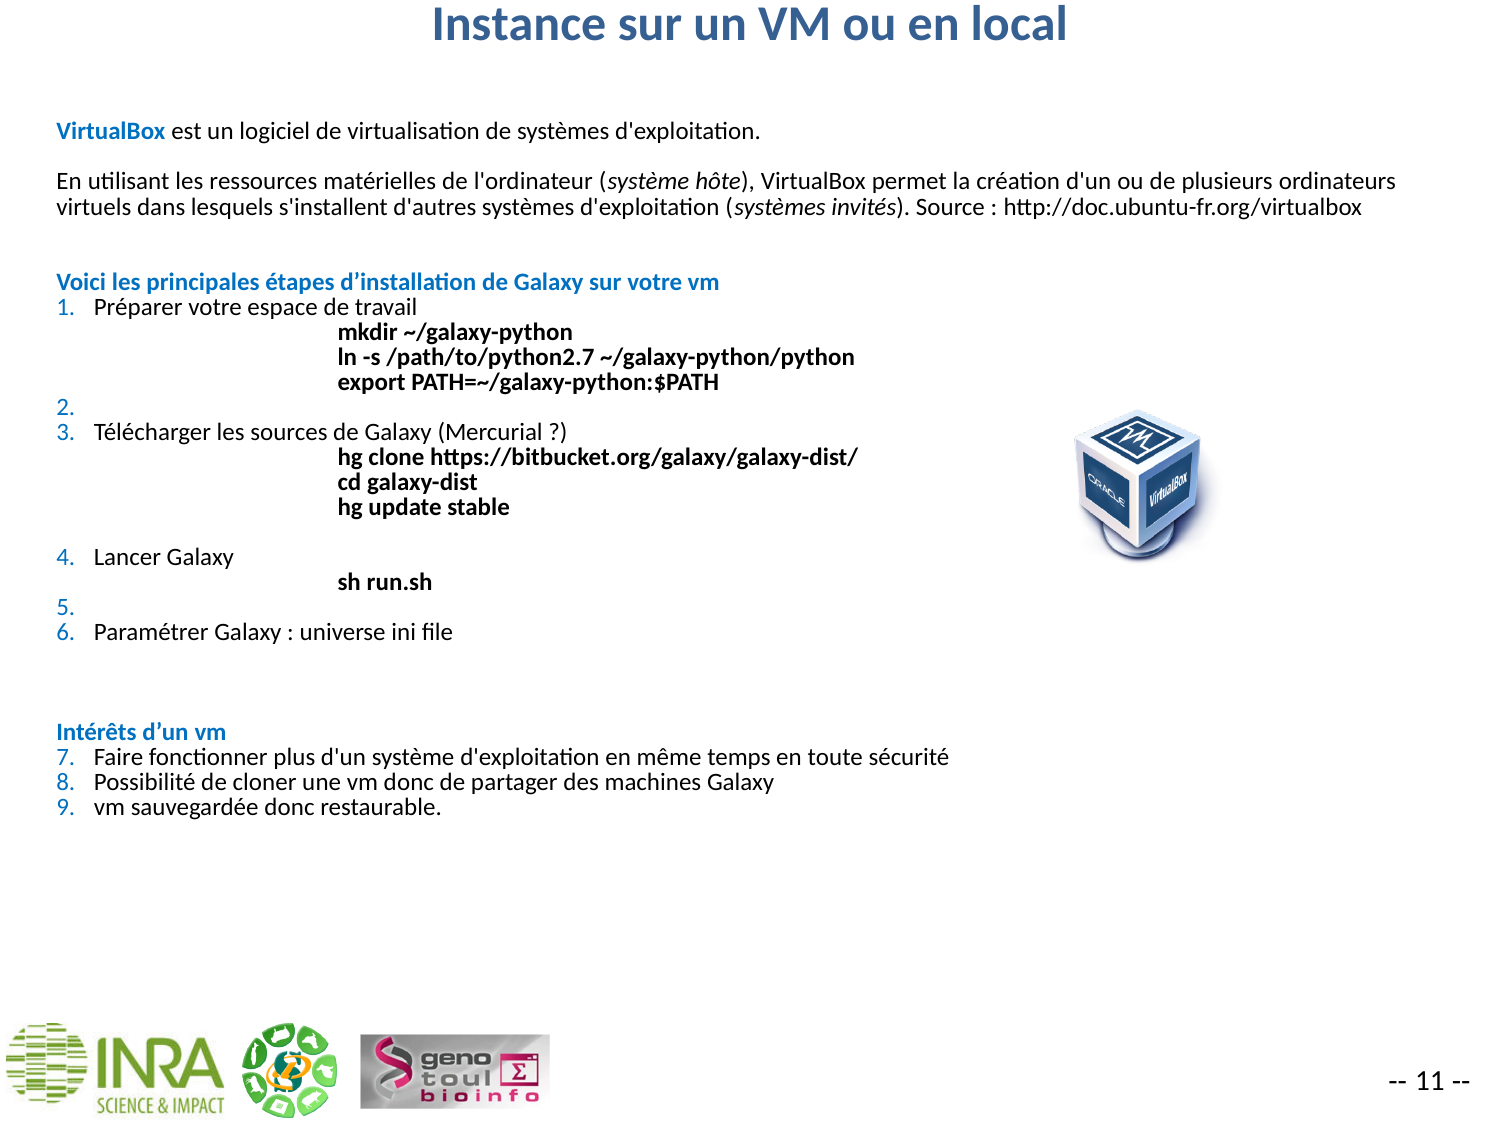

Instance sur un VM ou en local
VirtualBox est un logiciel de virtualisation de systèmes d'exploitation.
En utilisant les ressources matérielles de l'ordinateur (système hôte), VirtualBox permet la création d'un ou de plusieurs ordinateurs virtuels dans lesquels s'installent d'autres systèmes d'exploitation (systèmes invités). Source : http://doc.ubuntu-fr.org/virtualbox
Voici les principales étapes d’installation de Galaxy sur votre vm
Préparer votre espace de travail
mkdir ~/galaxy-python
ln -s /path/to/python2.7 ~/galaxy-python/python
export PATH=~/galaxy-python:$PATH
Télécharger les sources de Galaxy (Mercurial ?)
hg clone https://bitbucket.org/galaxy/galaxy-dist/
cd galaxy-dist
hg update stable
Lancer Galaxy
sh run.sh
Paramétrer Galaxy : universe ini file
Intérêts d’un vm
Faire fonctionner plus d'un système d'exploitation en même temps en toute sécurité
Possibilité de cloner une vm donc de partager des machines Galaxy
vm sauvegardée donc restaurable.